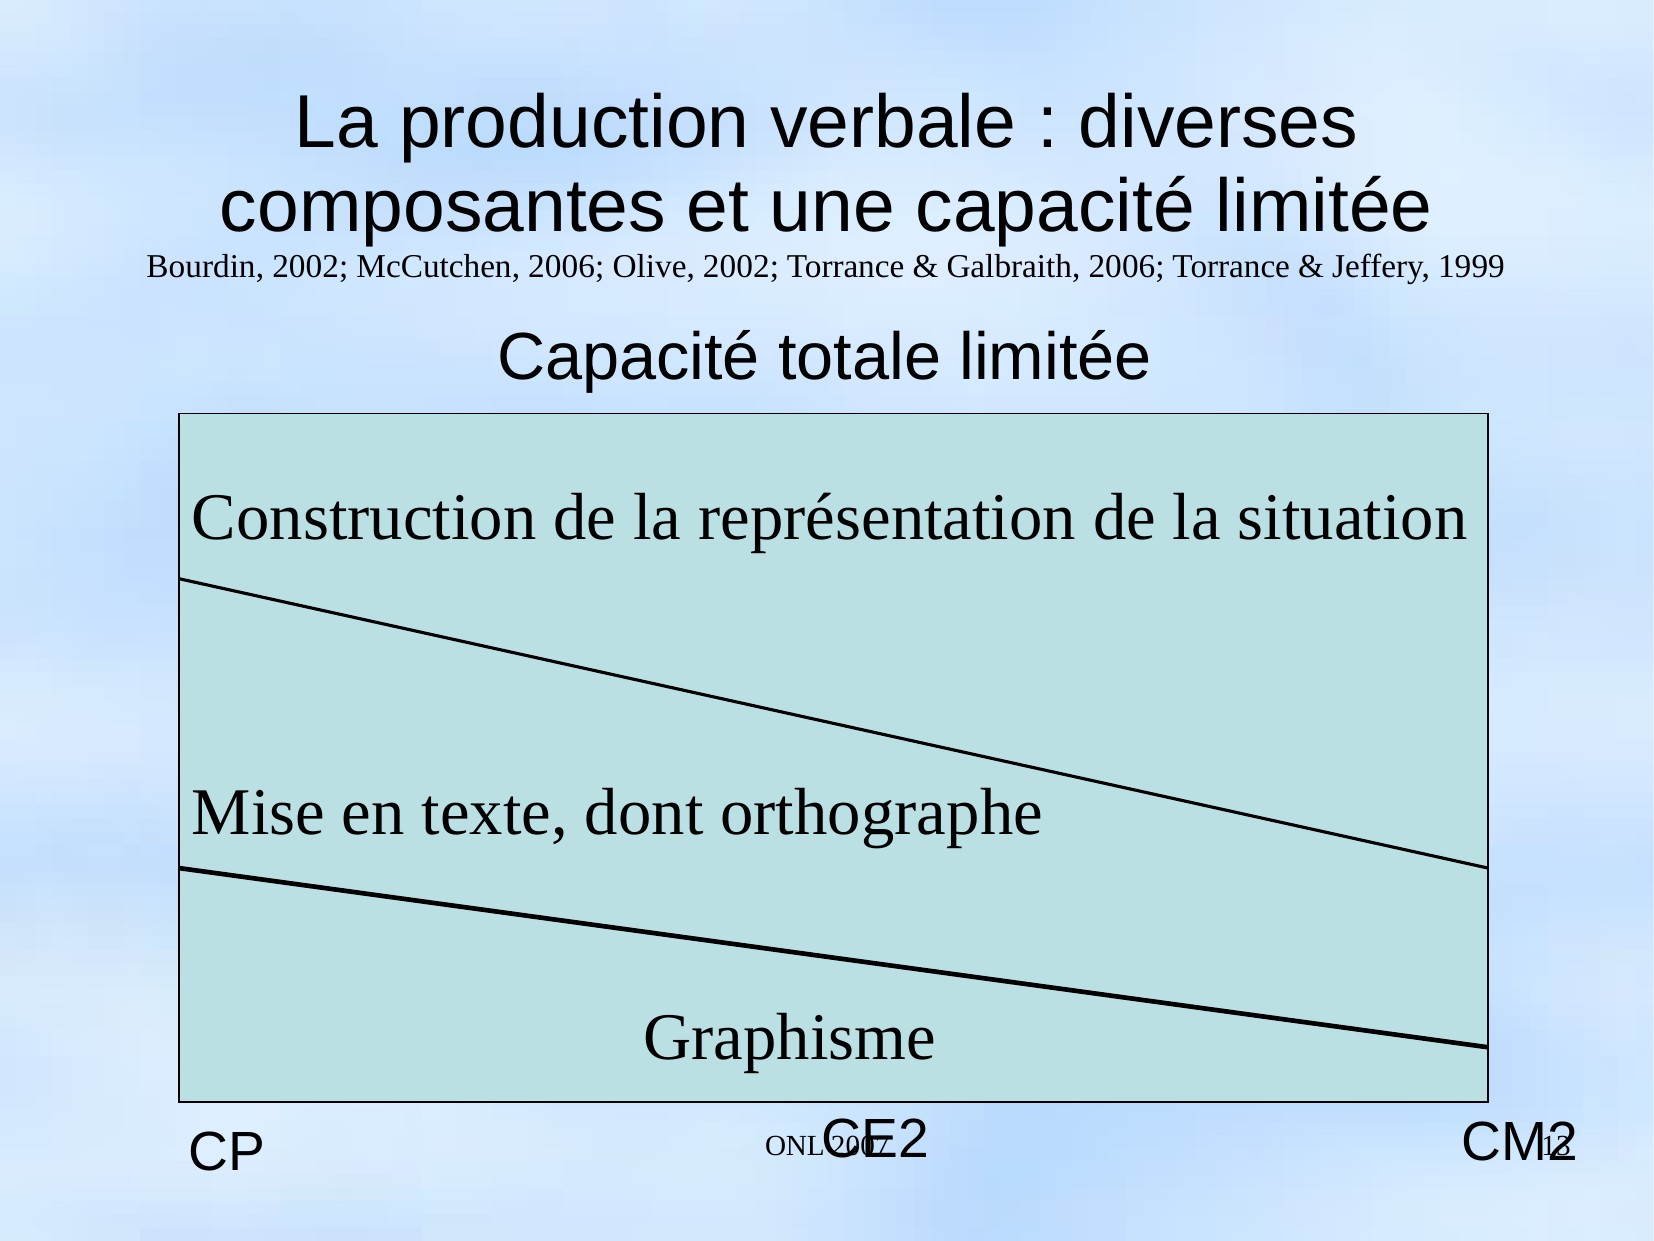

# La production verbale : diverses composantes et une capacité limitée Bourdin, 2002; McCutchen, 2006; Olive, 2002; Torrance & Galbraith, 2006; Torrance & Jeffery, 1999
Capacité totale limitée
Construction de la représentation de la situation
Mise en texte, dont orthographe
Graphisme
CE2
CM2
CP
ONL 2007
13